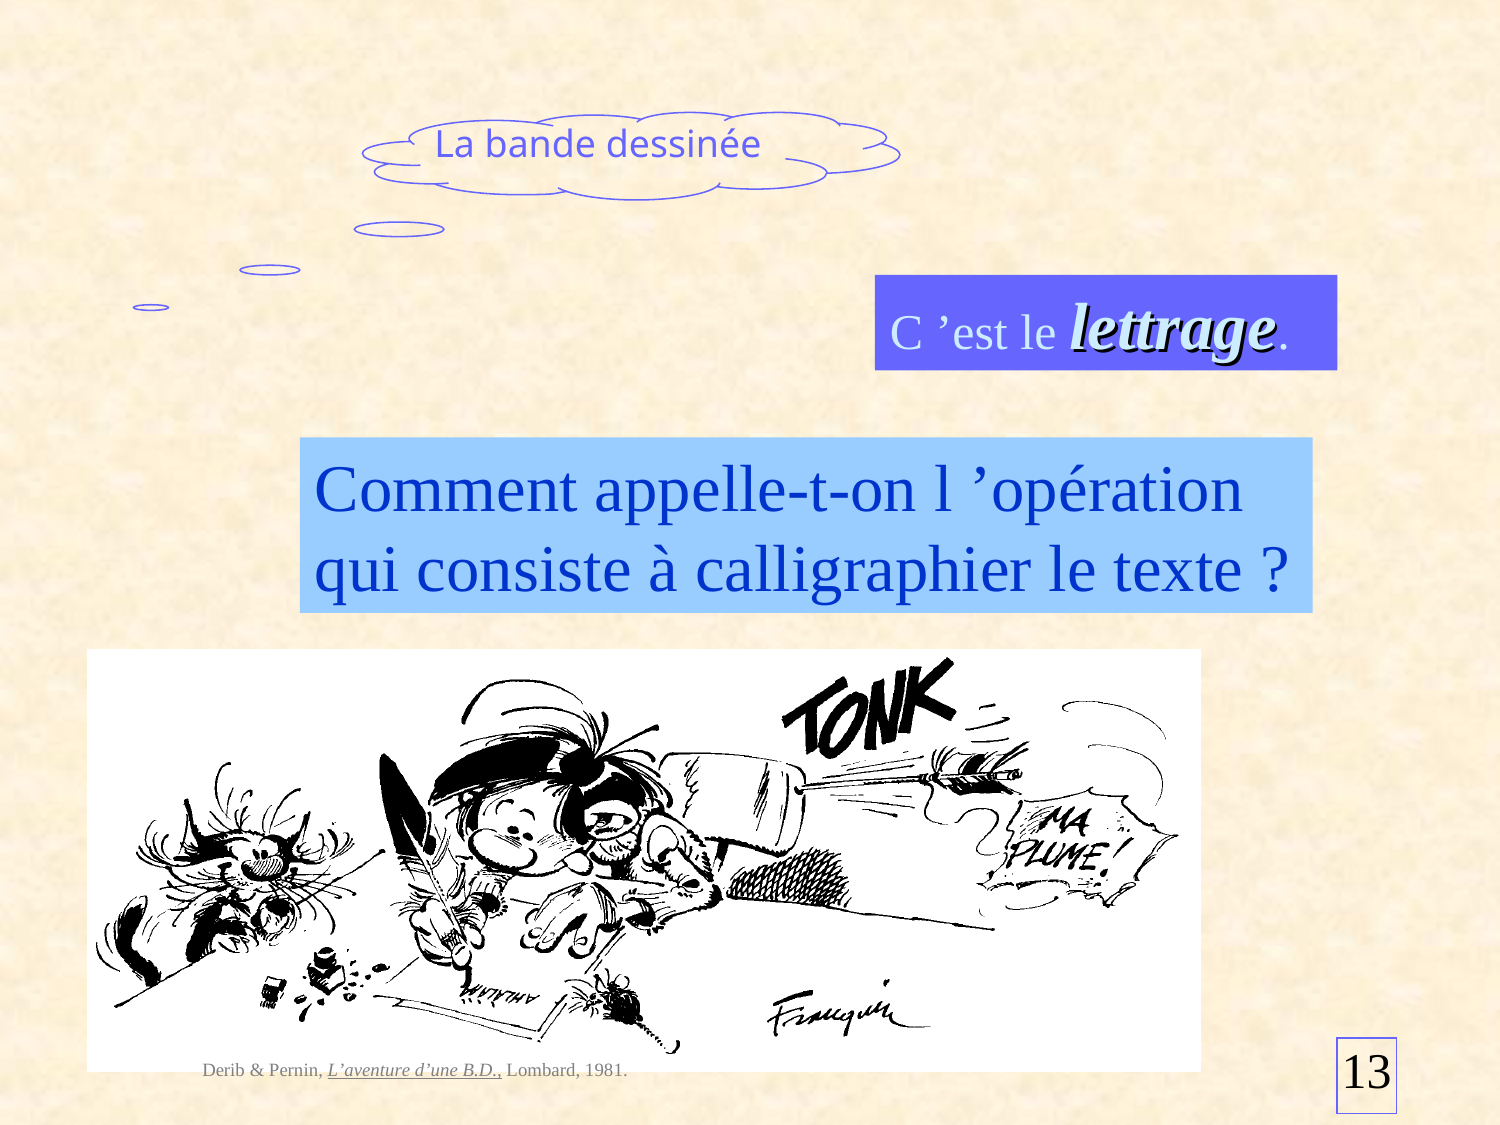

C ’est le lettrage.
Comment appelle-t-on l ’opération qui consiste à calligraphier le texte ?
Derib & Pernin, L’aventure d’une B.D., Lombard, 1981.
13